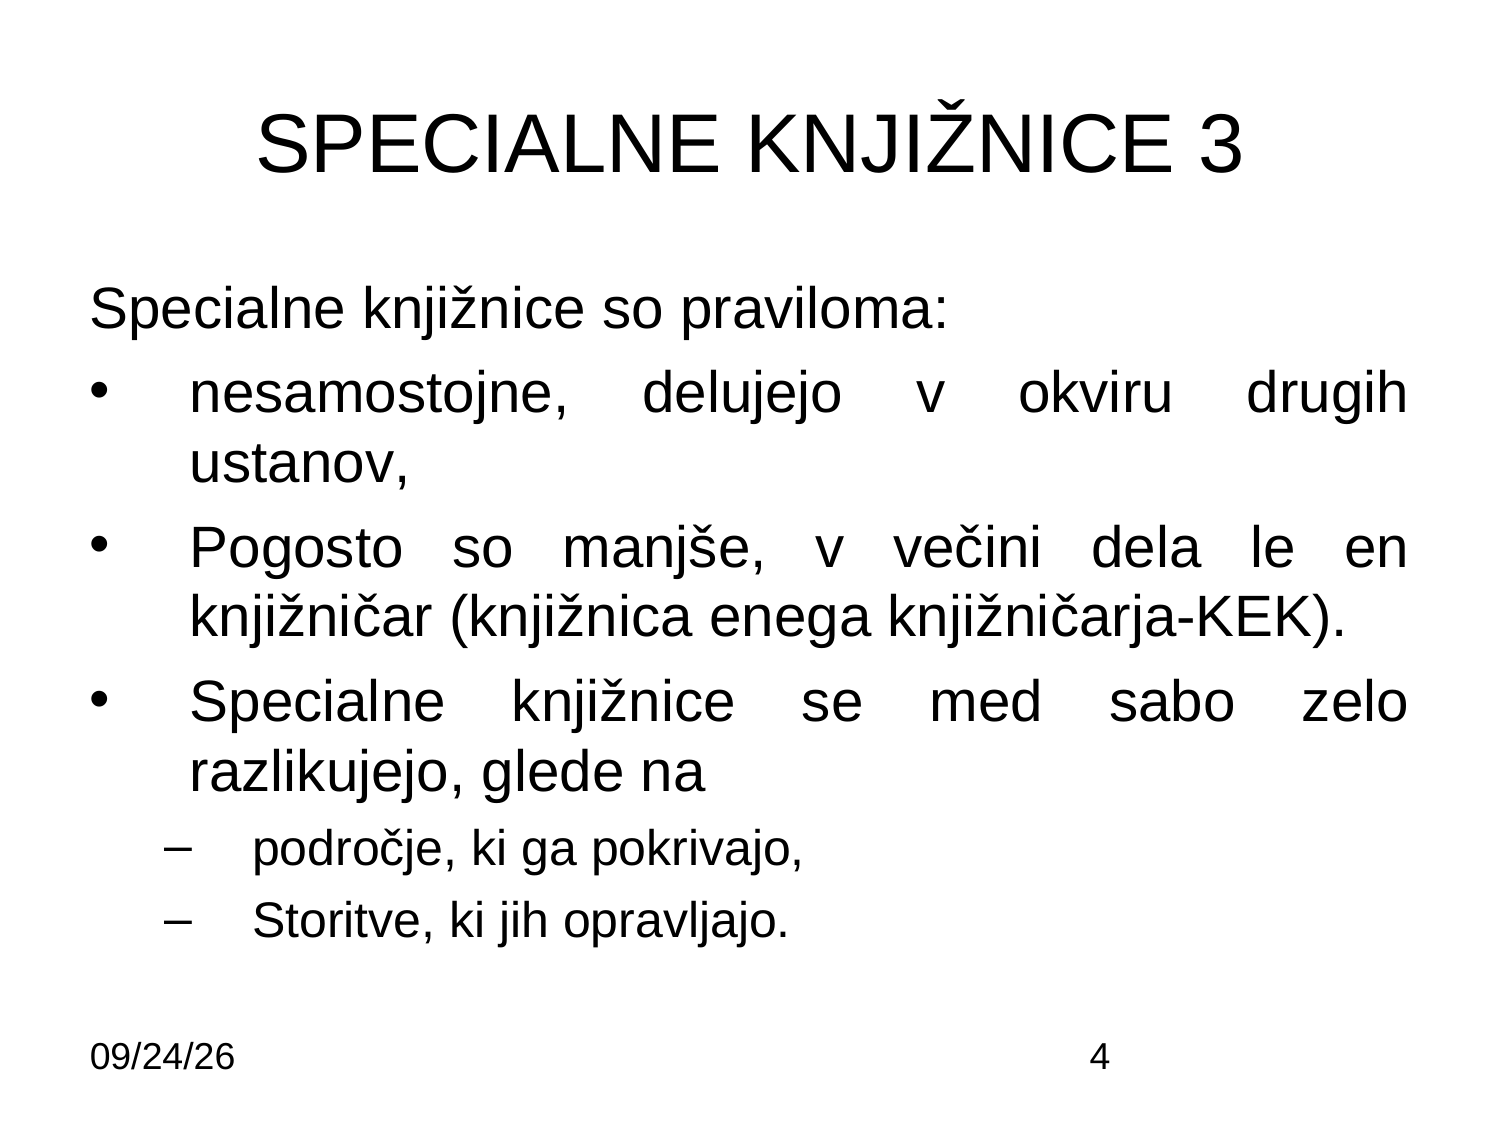

# SPECIALNE KNJIŽNICE 3
Specialne knjižnice so praviloma:
nesamostojne, delujejo v okviru drugih ustanov,
Pogosto so manjše, v večini dela le en knjižničar (knjižnica enega knjižničarja-KEK).
Specialne knjižnice se med sabo zelo razlikujejo, glede na
področje, ki ga pokrivajo,
Storitve, ki jih opravljajo.
4